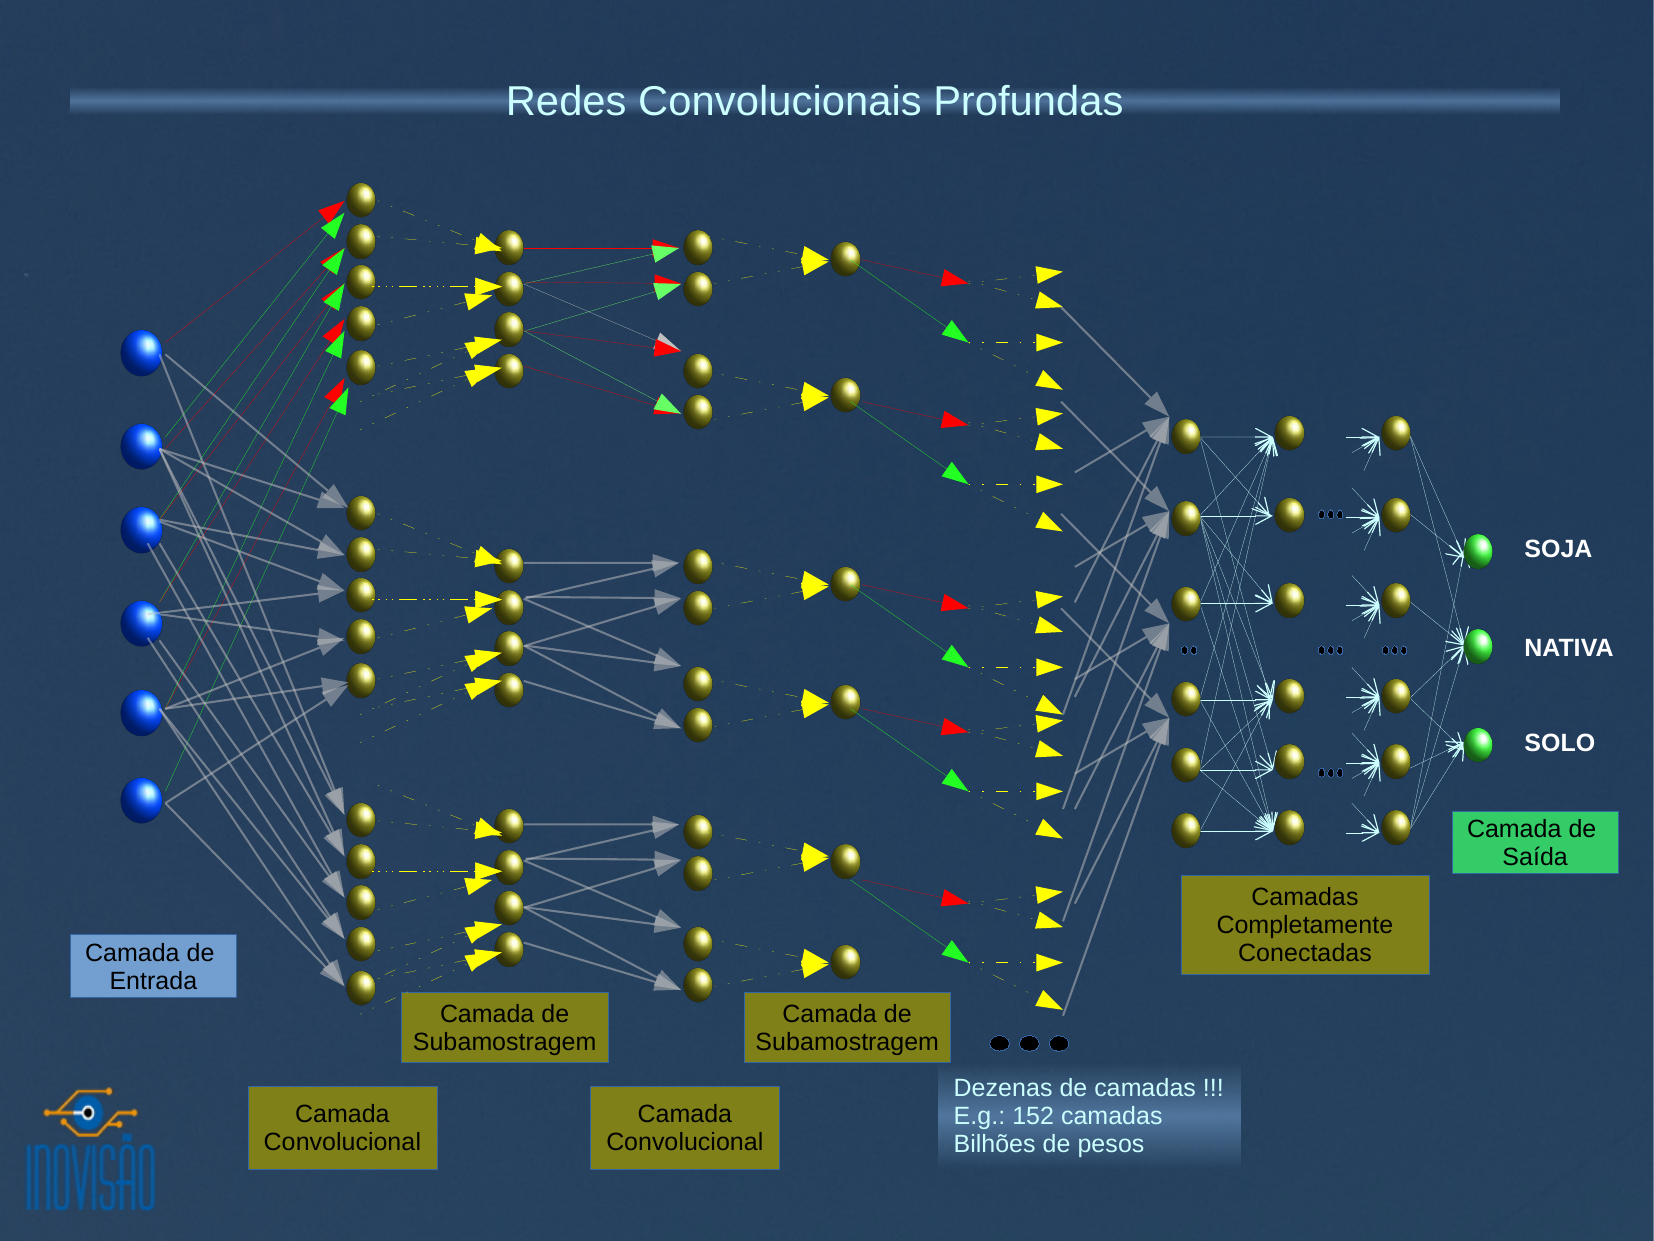

Redes Convolucionais Profundas
SOJA
NATIVA
SOLO
Camada de
Saída
Camadas
Completamente
Conectadas
Camada de
Entrada
Camada de
Subamostragem
Camada de
Subamostragem
Dezenas de camadas !!!
E.g.: 152 camadas
Bilhões de pesos
Camada
Convolucional
Camada
Convolucional